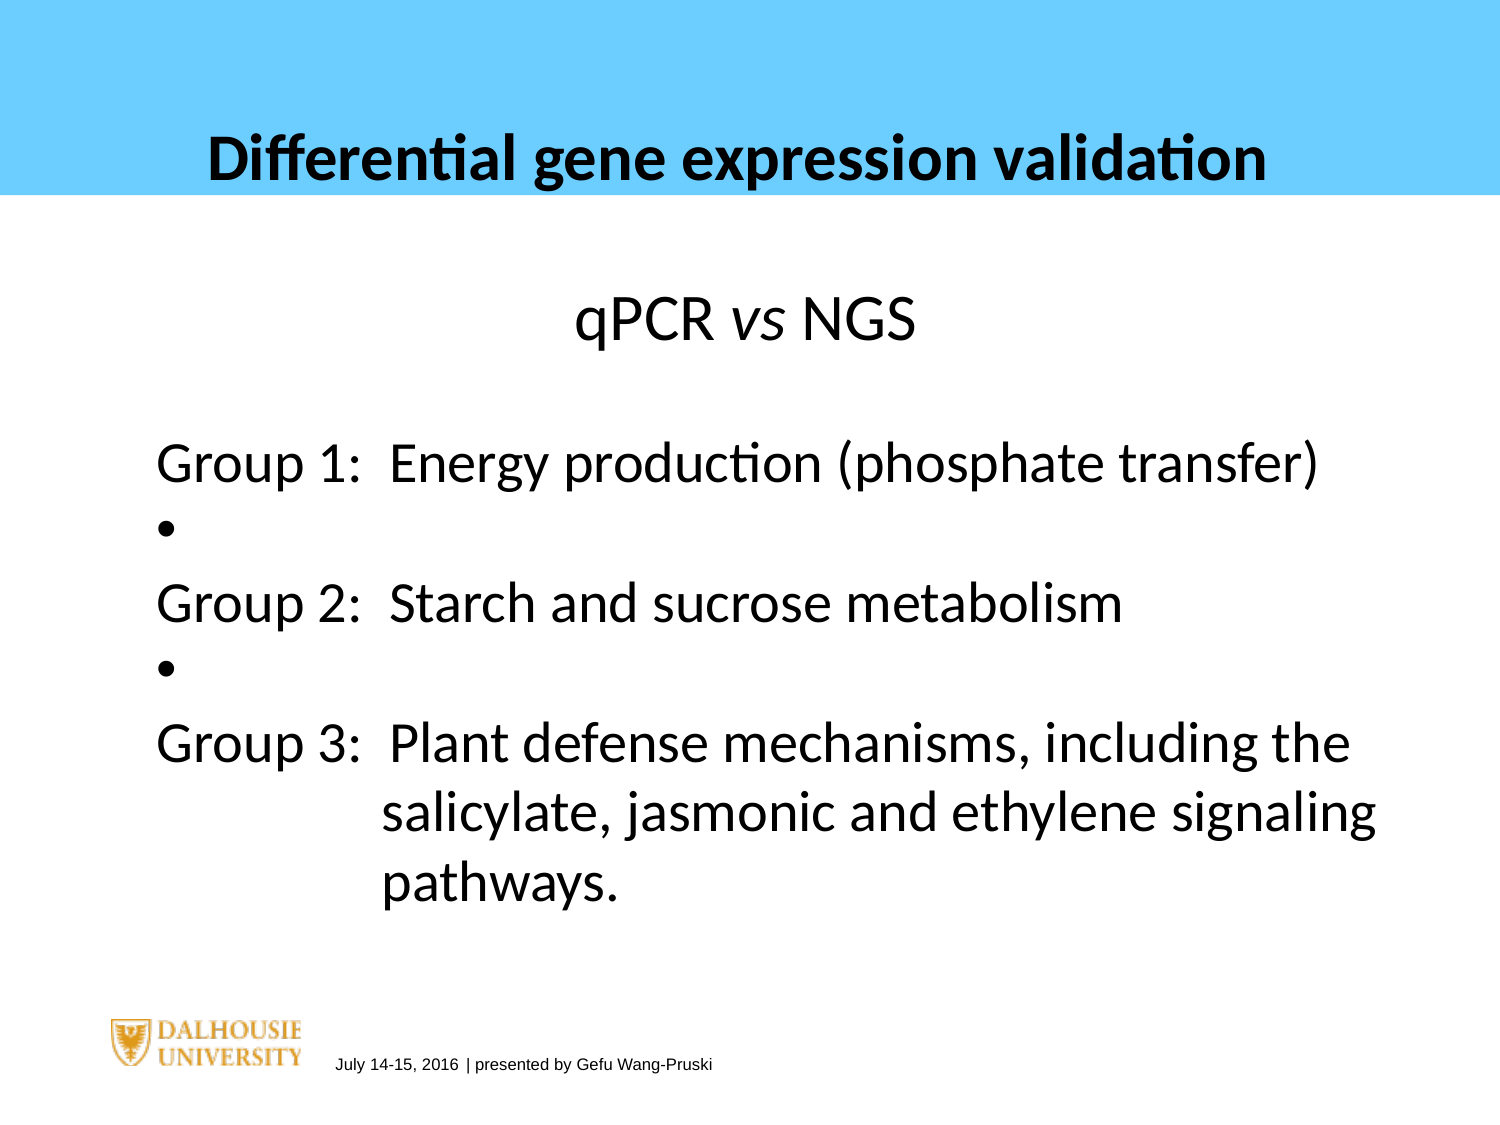

Differential gene expression validation
qPCR vs NGS
Group 1: Energy production (phosphate transfer)
Group 2: Starch and sucrose metabolism
Group 3: Plant defense mechanisms, including the 			salicylate, jasmonic and ethylene signaling 			pathways.